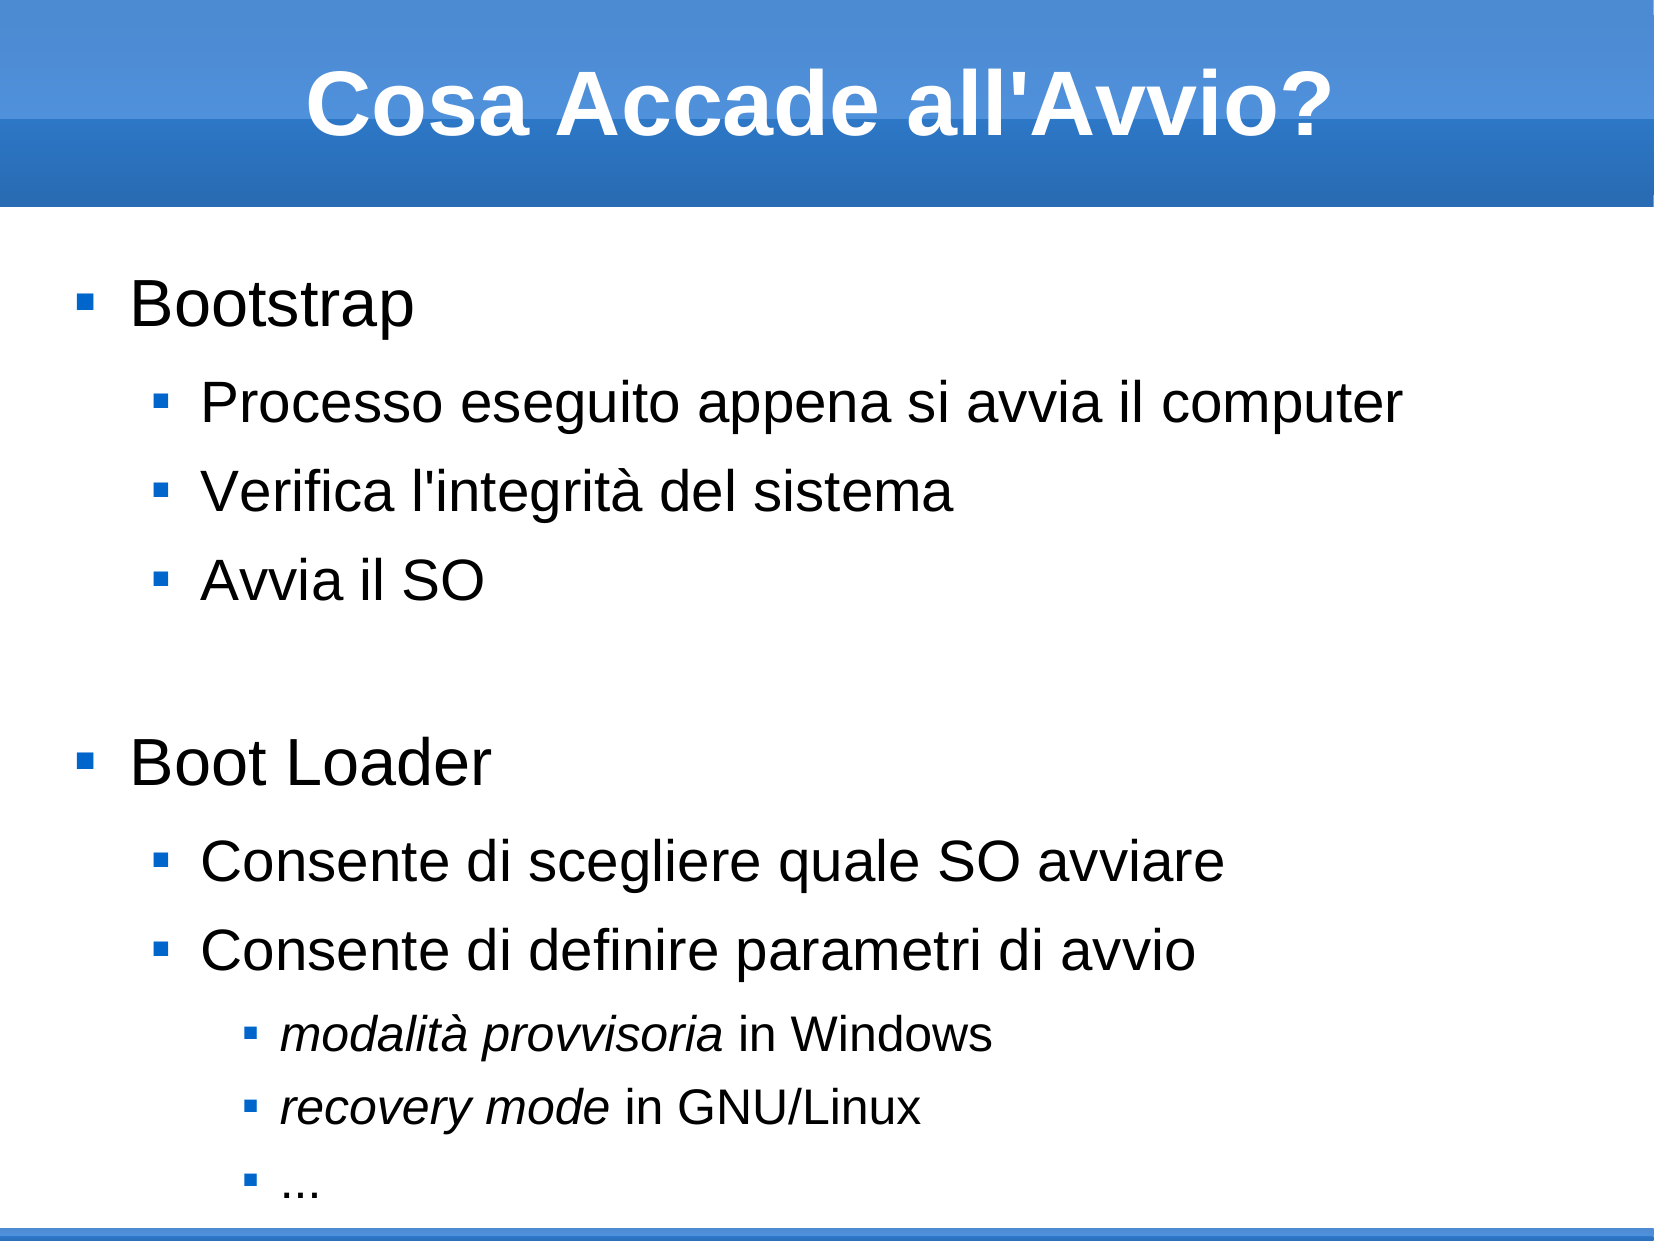

# Cosa Accade all'Avvio?
Bootstrap
Processo eseguito appena si avvia il computer
Verifica l'integrità del sistema
Avvia il SO
Boot Loader
Consente di scegliere quale SO avviare
Consente di definire parametri di avvio
modalità provvisoria in Windows
recovery mode in GNU/Linux
...